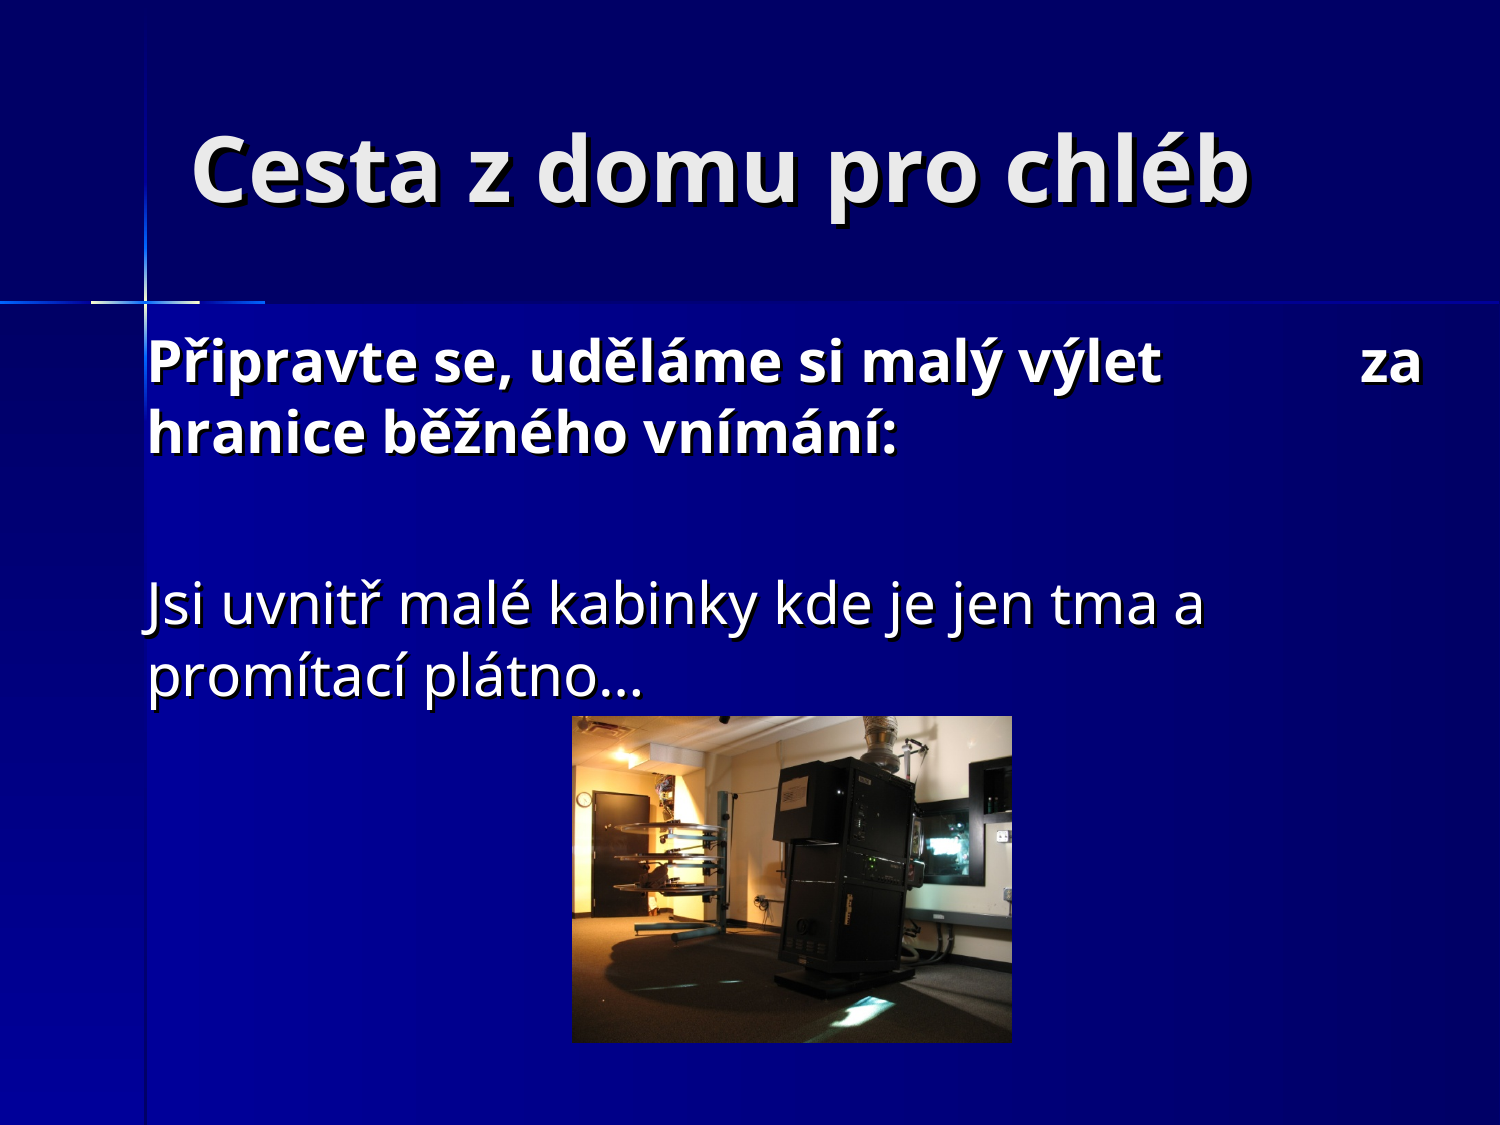

# Cesta z domu pro chléb
	Připravte se, uděláme si malý výlet za hranice běžného vnímání:
	Jsi uvnitř malé kabinky kde je jen tma a promítací plátno…